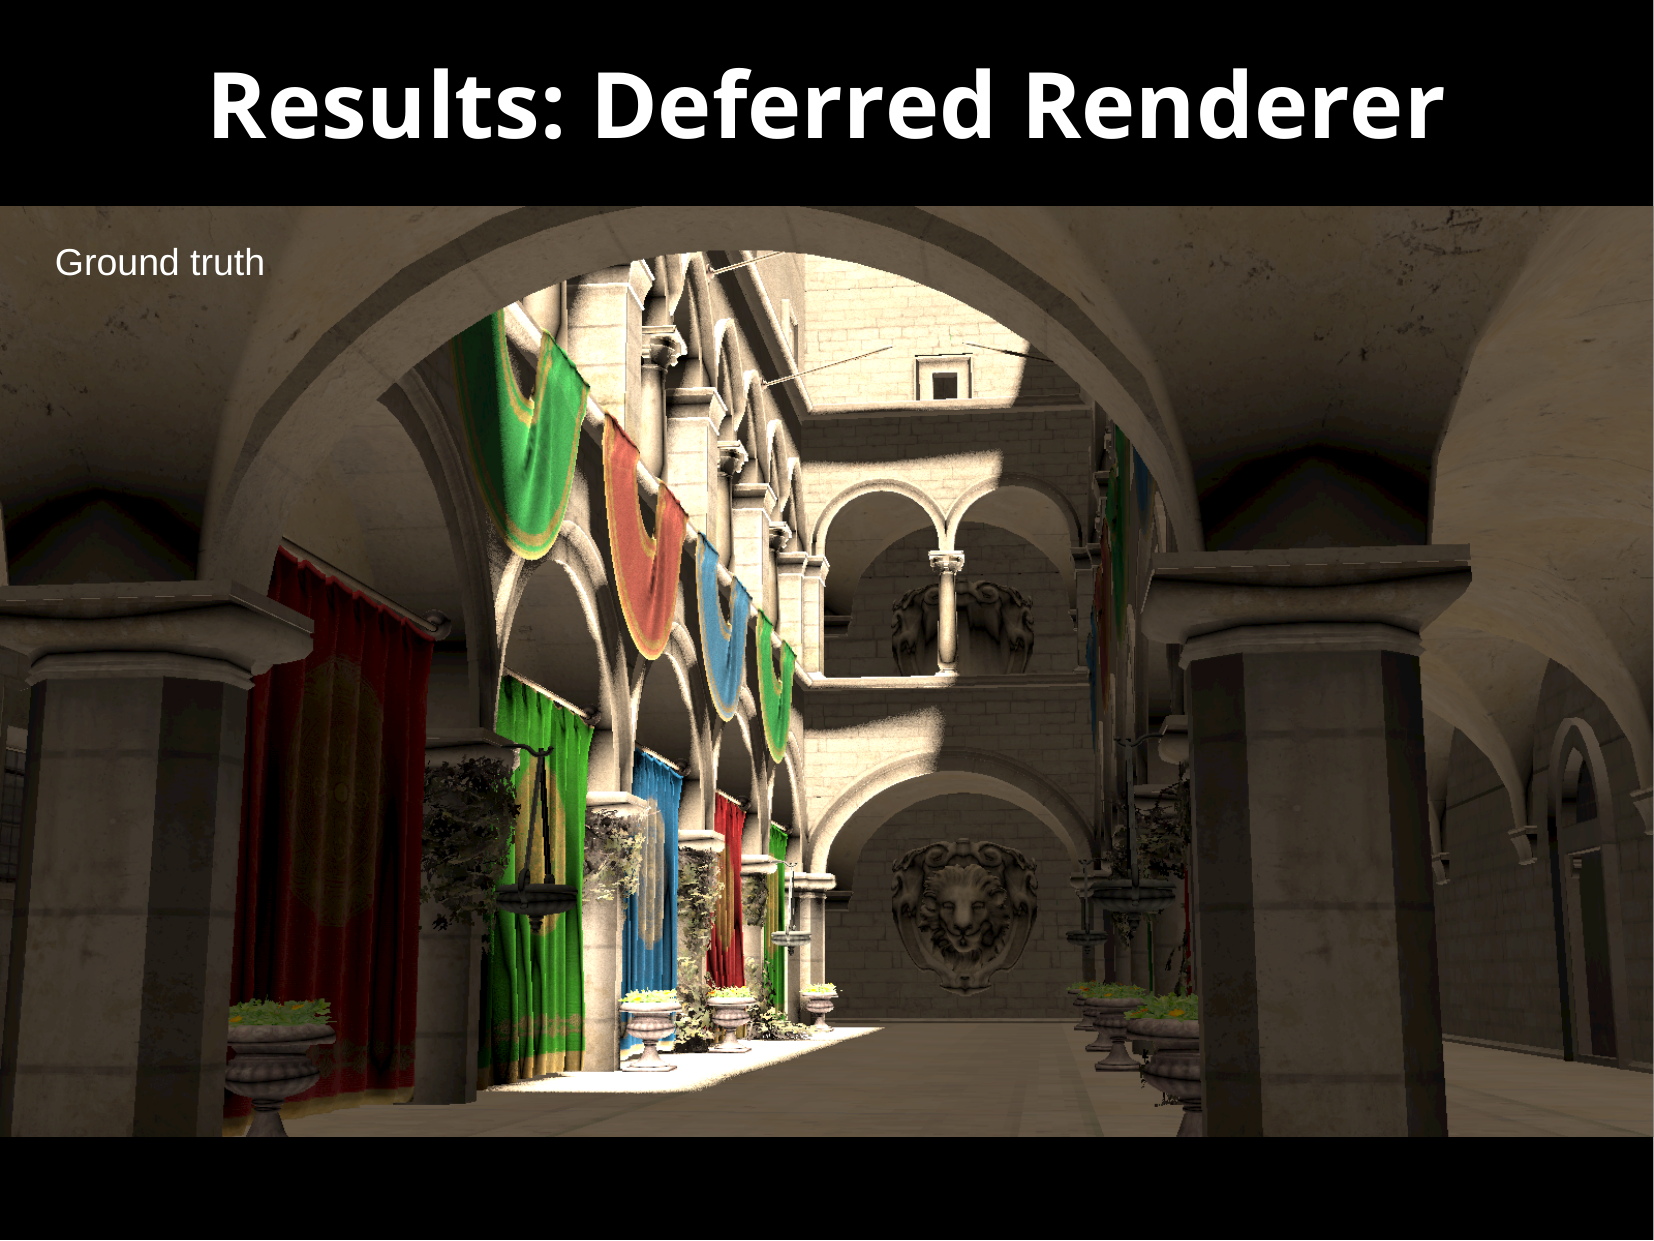

# Results: Deferred Renderer
Ground truth
55